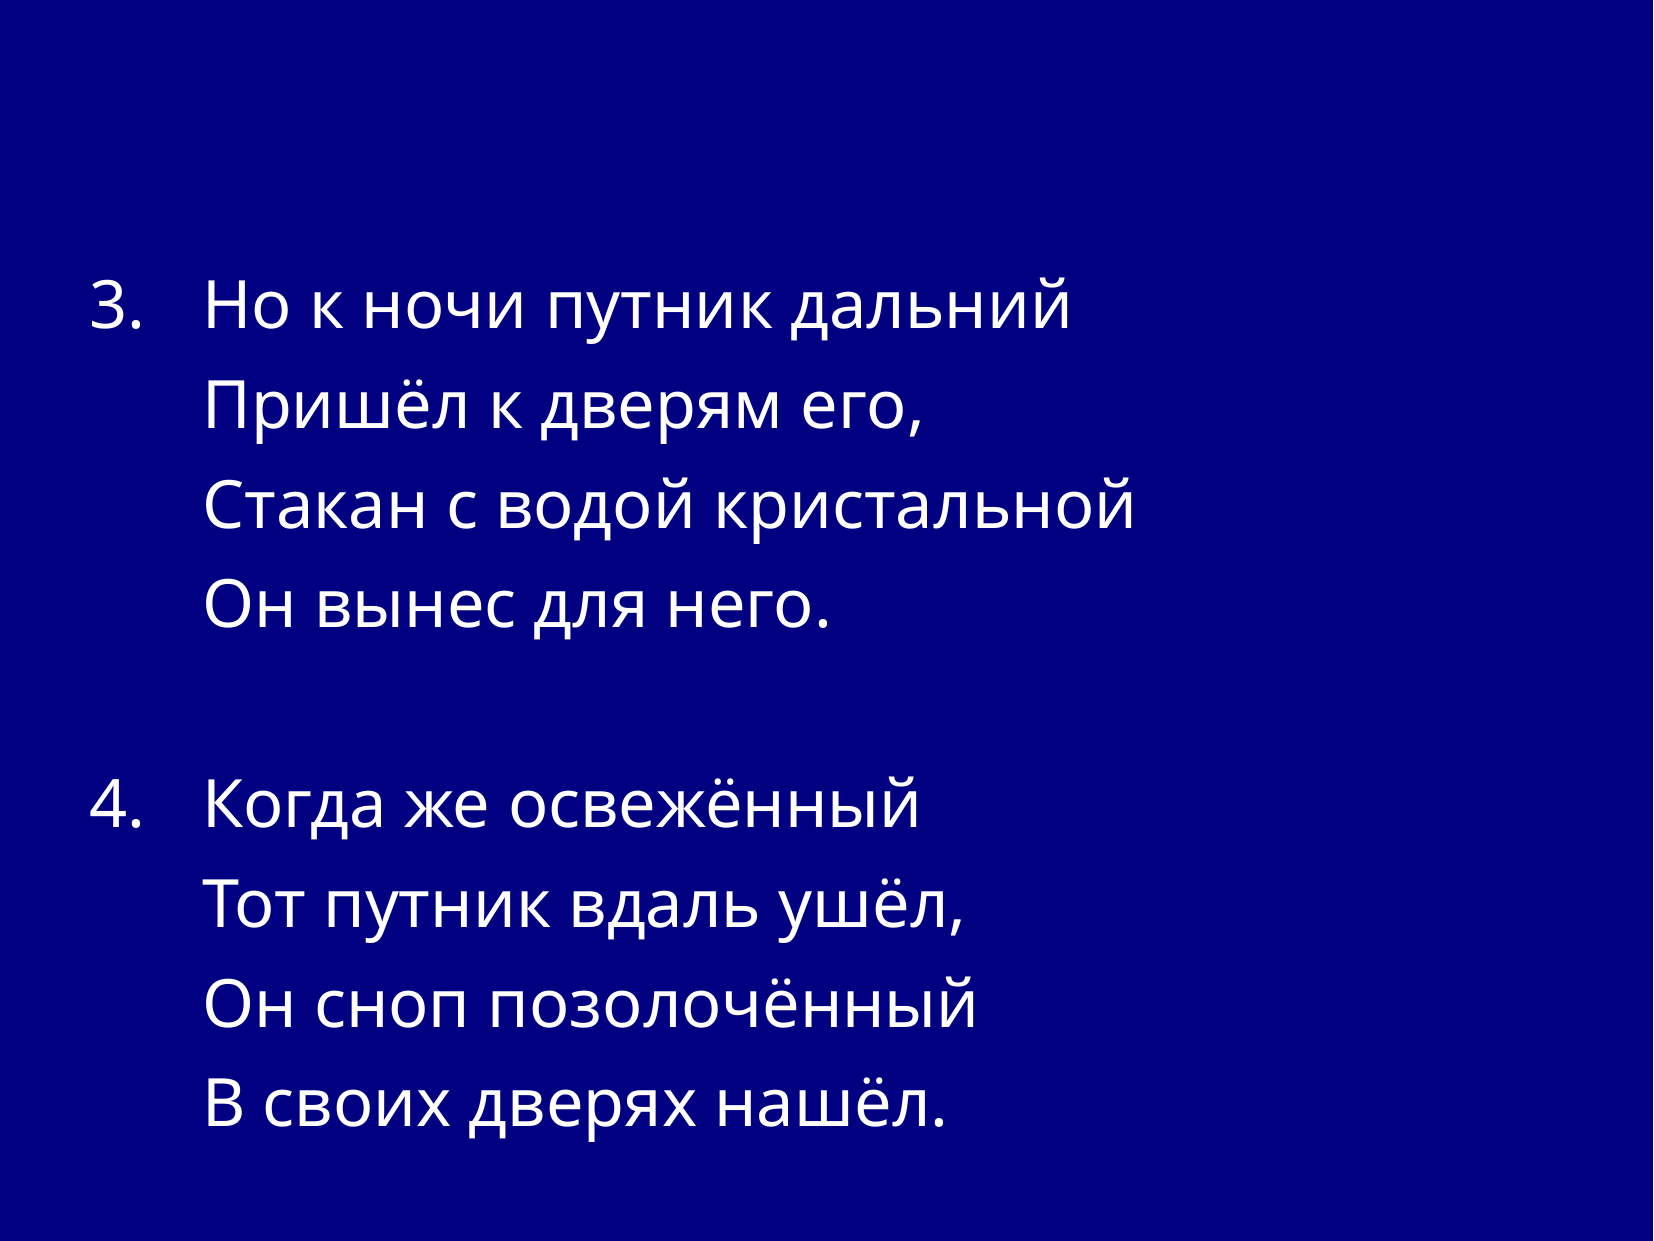

3.	Но к ночи путник дальний
	Пришёл к дверям его,
	Стакан с водой кристальной
	Он вынес для него.
4.	Когда же освежённый
	Тот путник вдаль ушёл,
	Он сноп позолочённый
	В своих дверях нашёл.